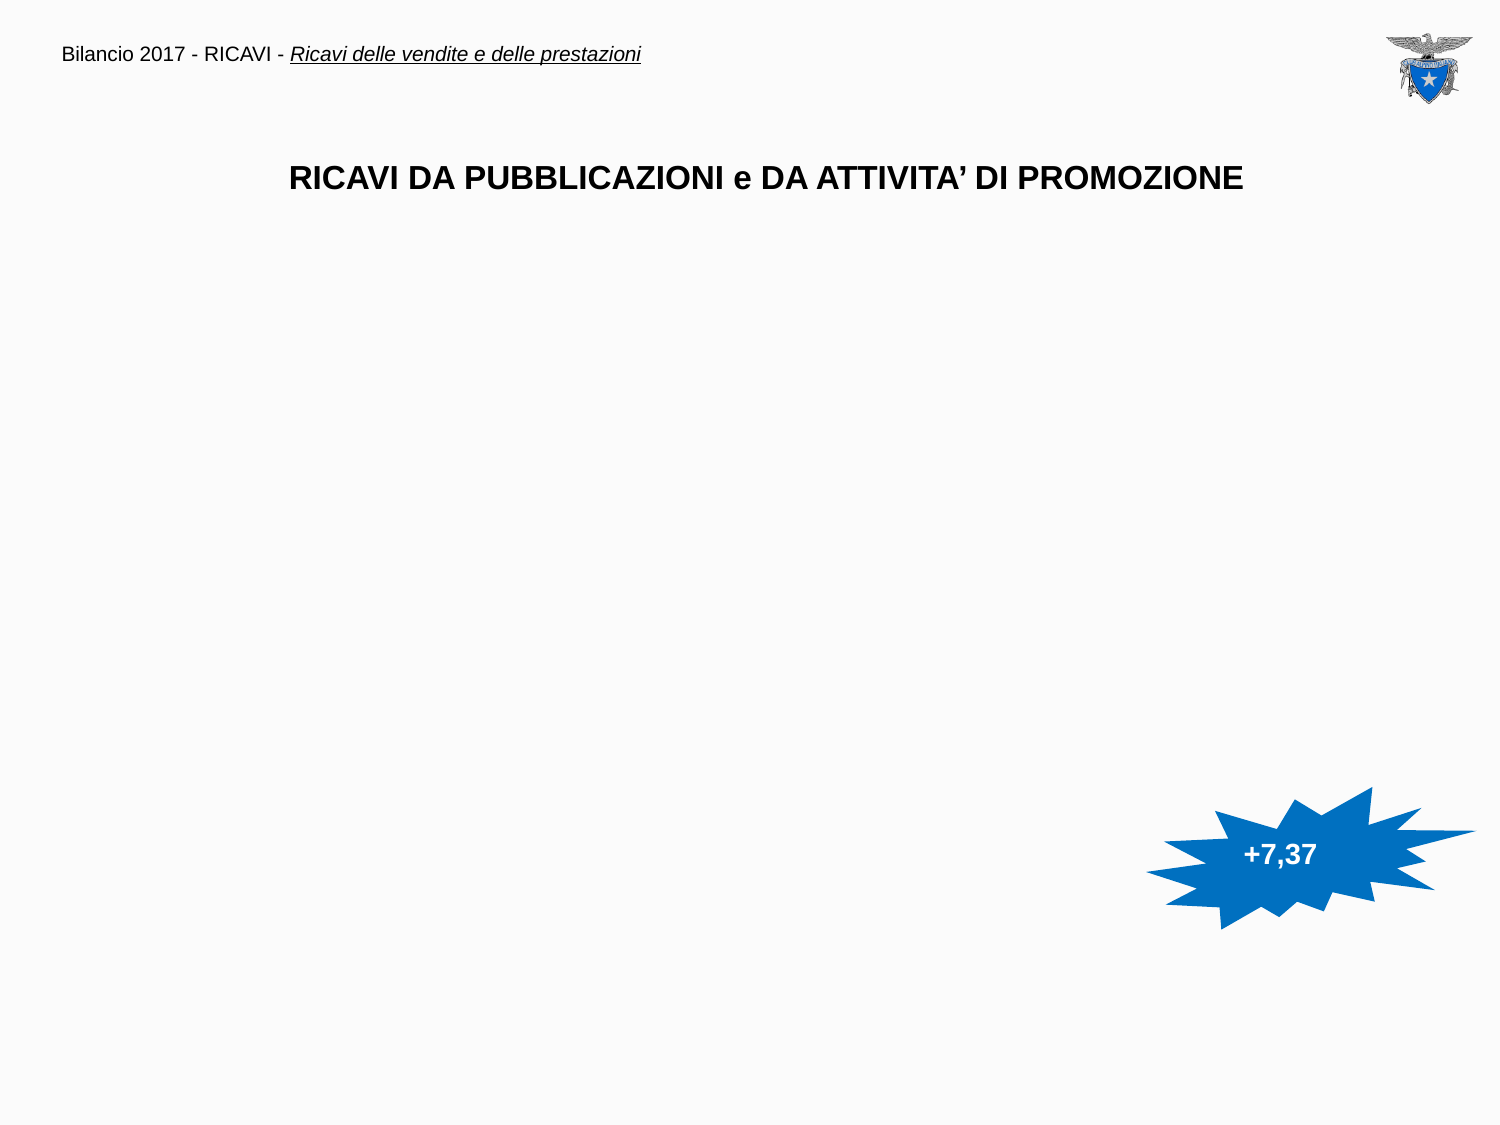

Bilancio 2017 - RICAVI - Ricavi delle vendite e delle prestazioni
RICAVI DA PUBBLICAZIONI e DA ATTIVITA’ DI PROMOZIONE
+7,37